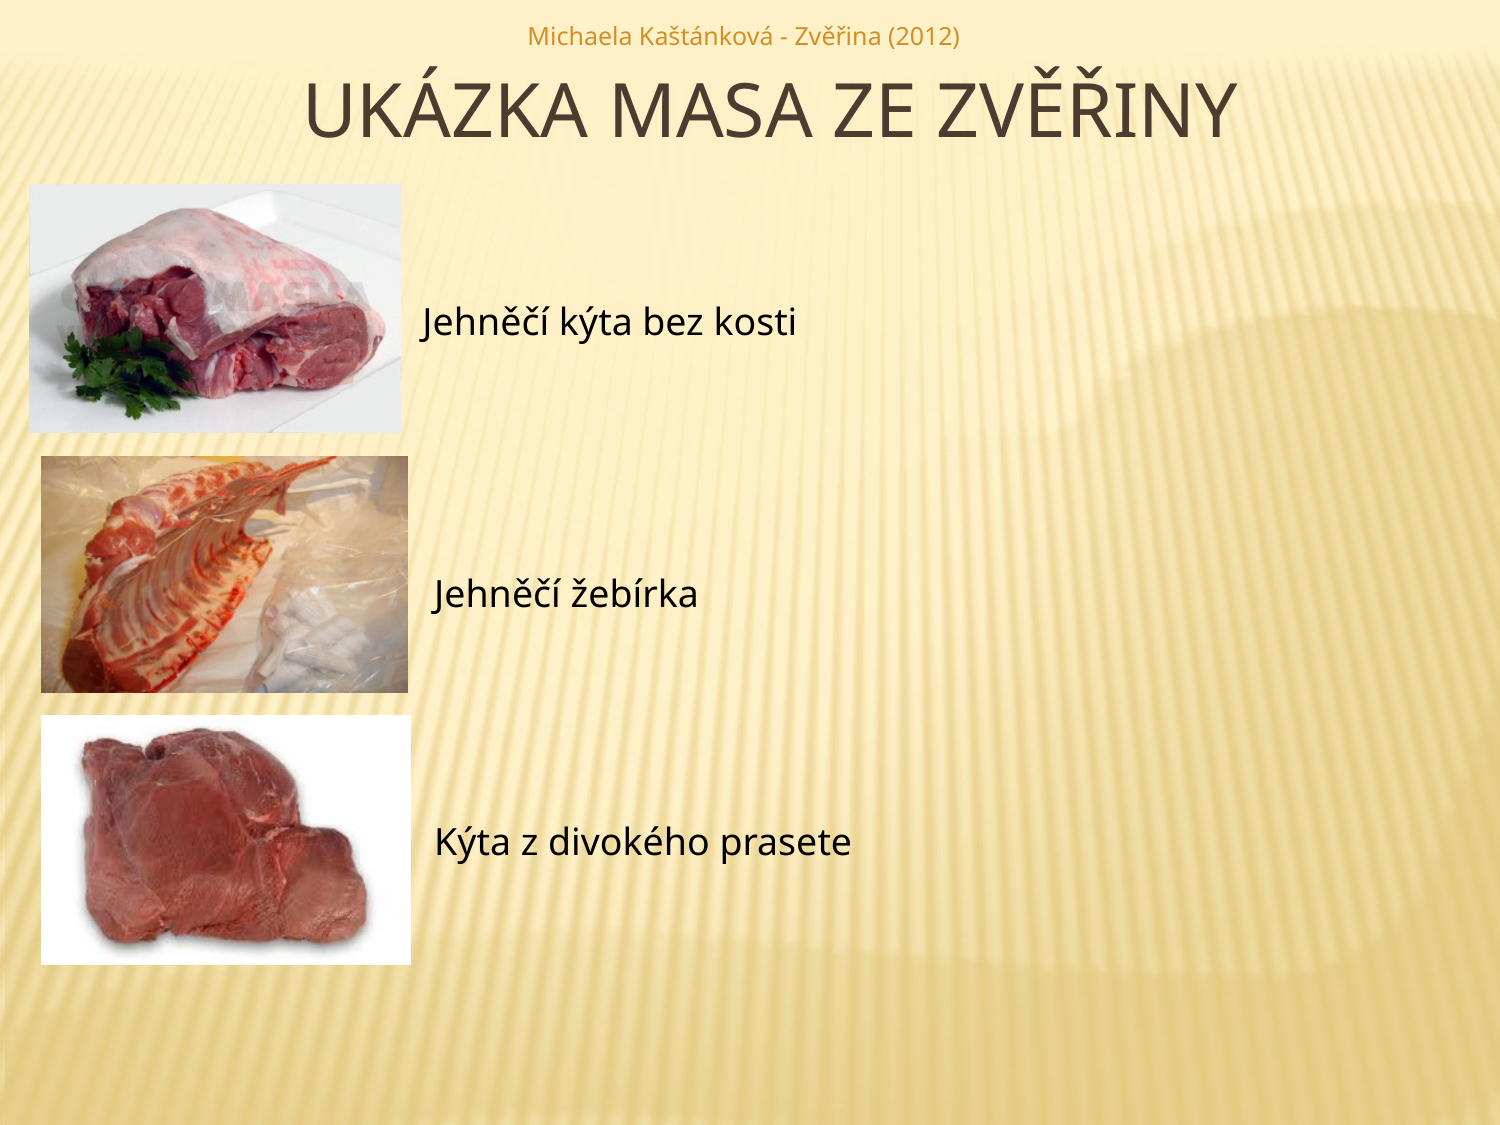

Michaela Kaštánková - Zvěřina (2012)
# Ukázka masa ze zvěřiny
Jehněčí kýta bez kosti
Jehněčí žebírka
Kýta z divokého prasete